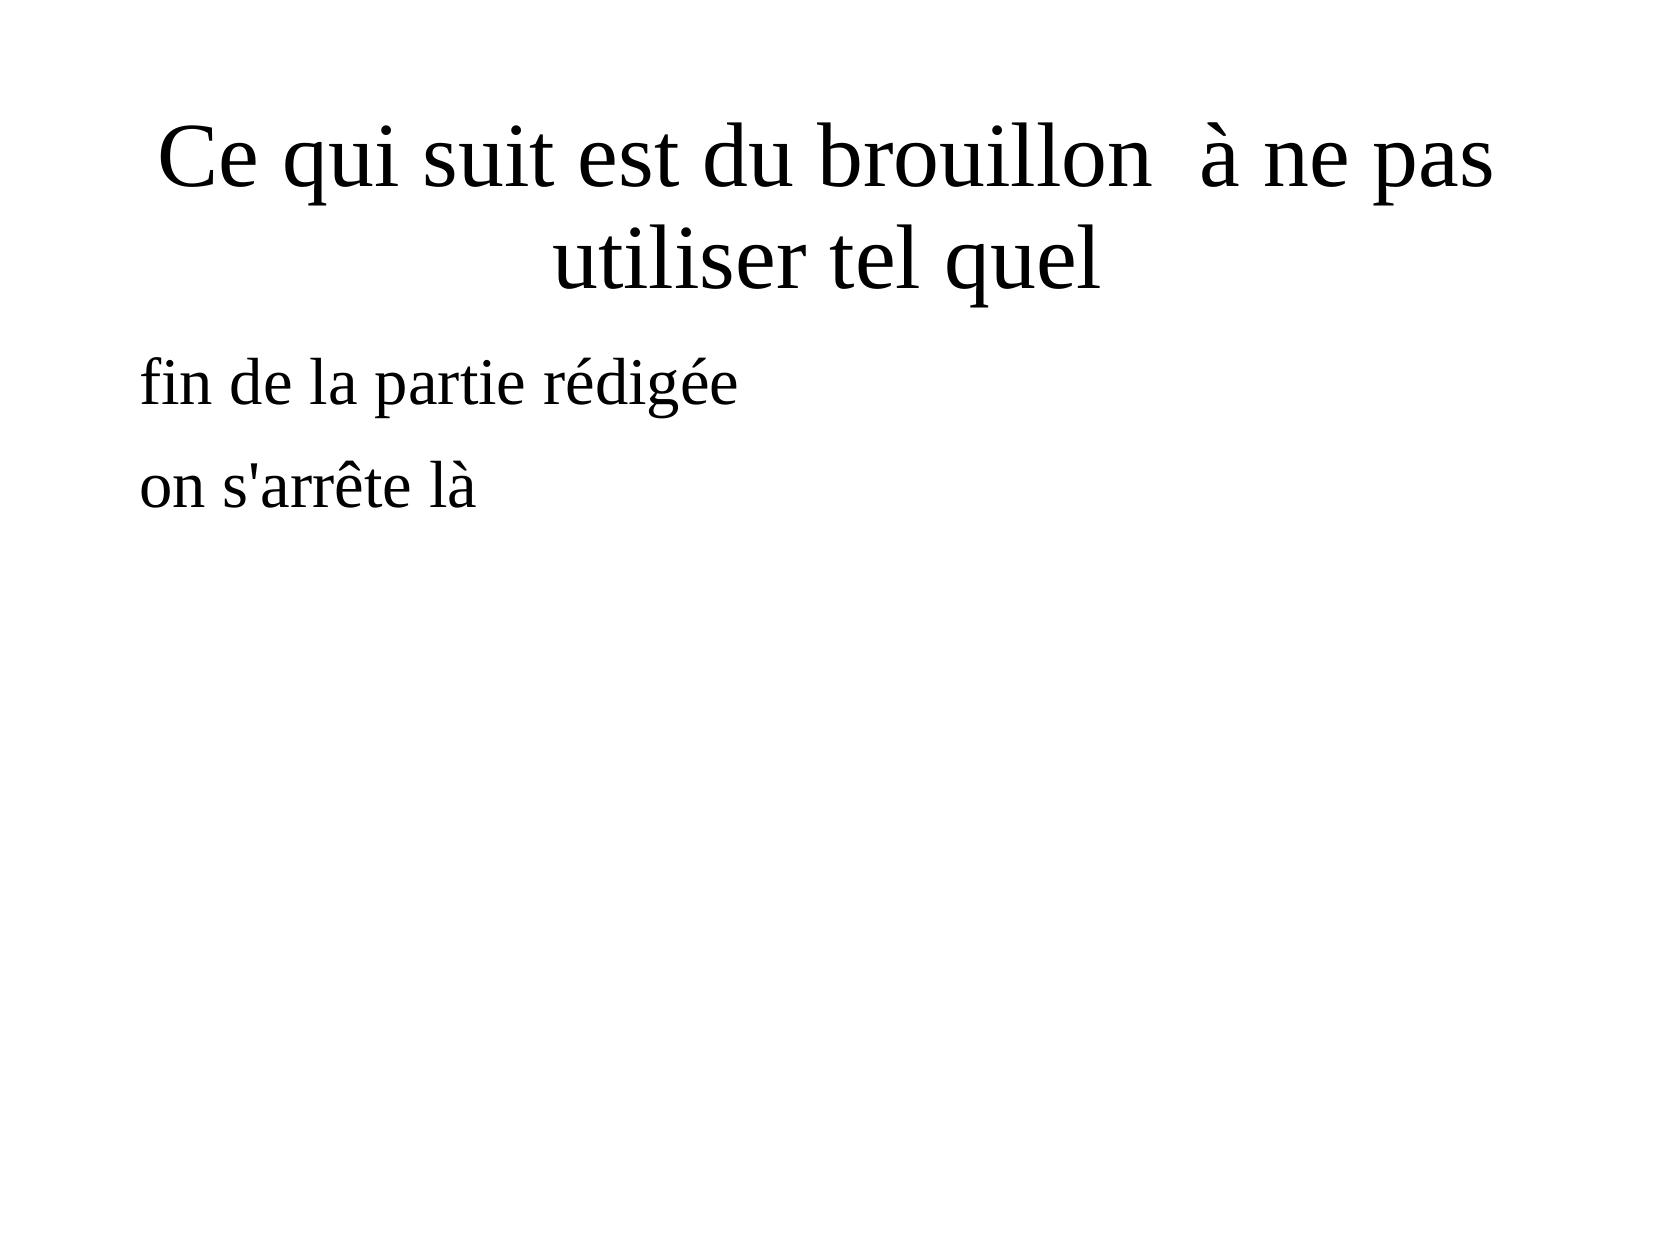

# Ce qui suit est du brouillon à ne pas utiliser tel quel
fin de la partie rédigée
on s'arrête là